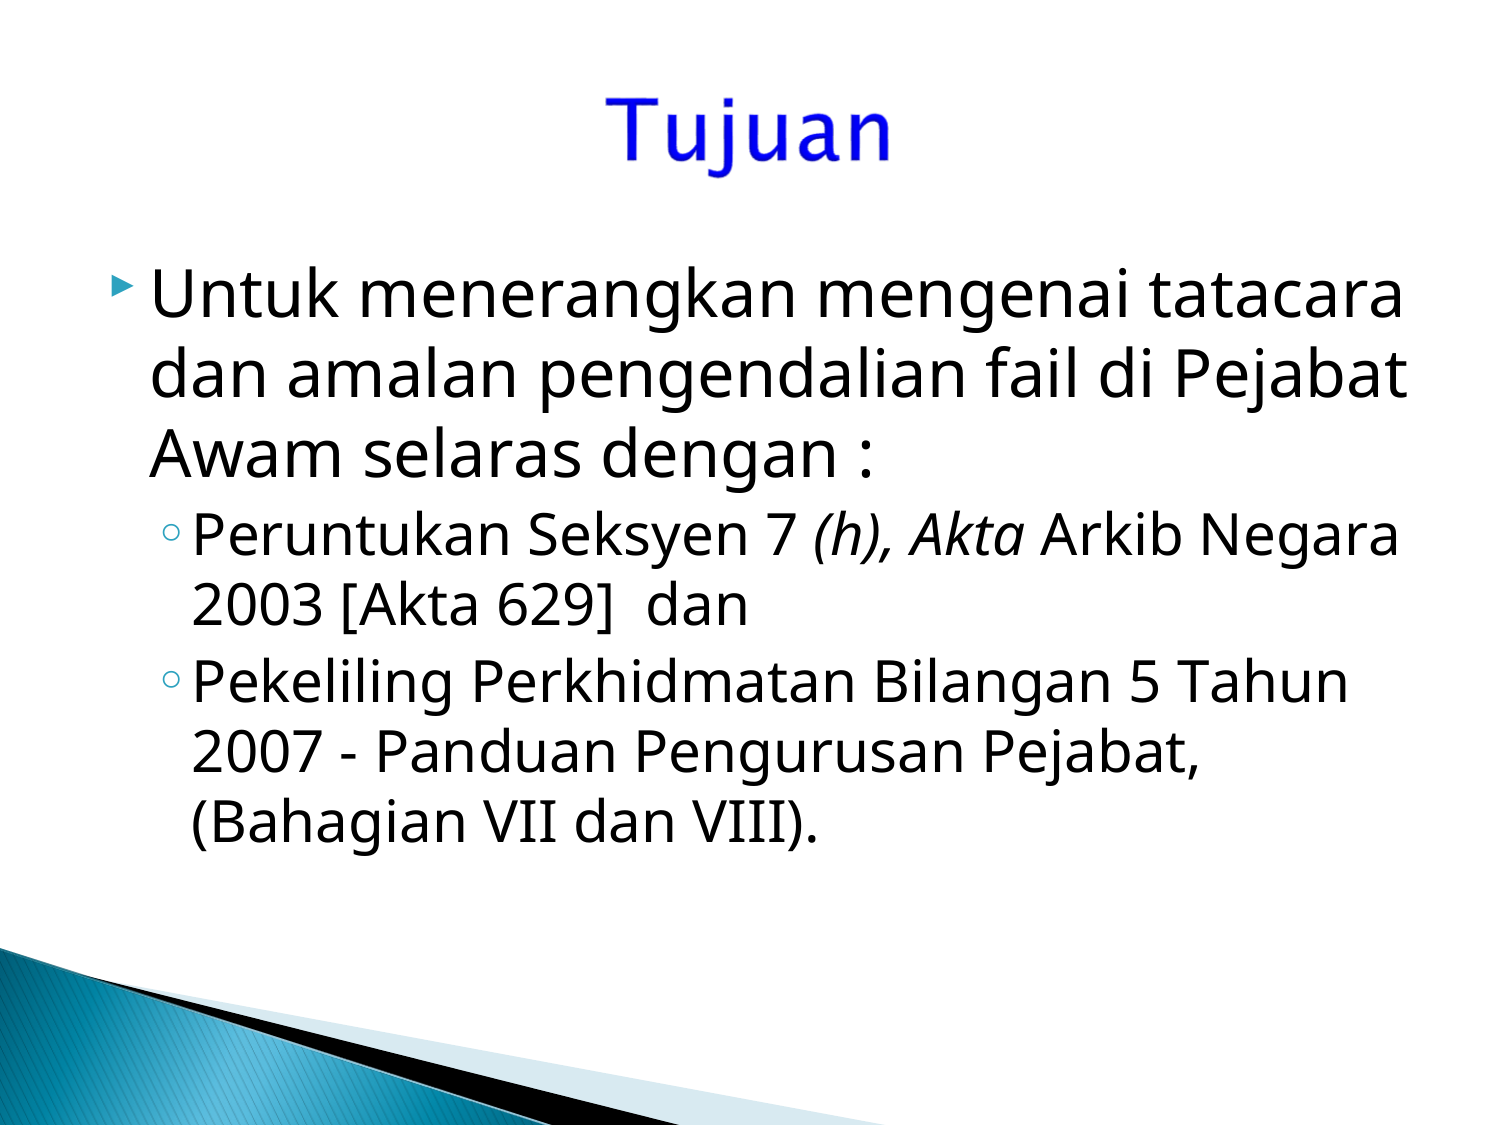

# Untuk menerangkan mengenai tatacara dan amalan pengendalian fail di Pejabat Awam selaras dengan :
Peruntukan Seksyen 7 (h), Akta Arkib Negara 2003 [Akta 629] dan
Pekeliling Perkhidmatan Bilangan 5 Tahun 2007 - Panduan Pengurusan Pejabat, (Bahagian VII dan VIII).